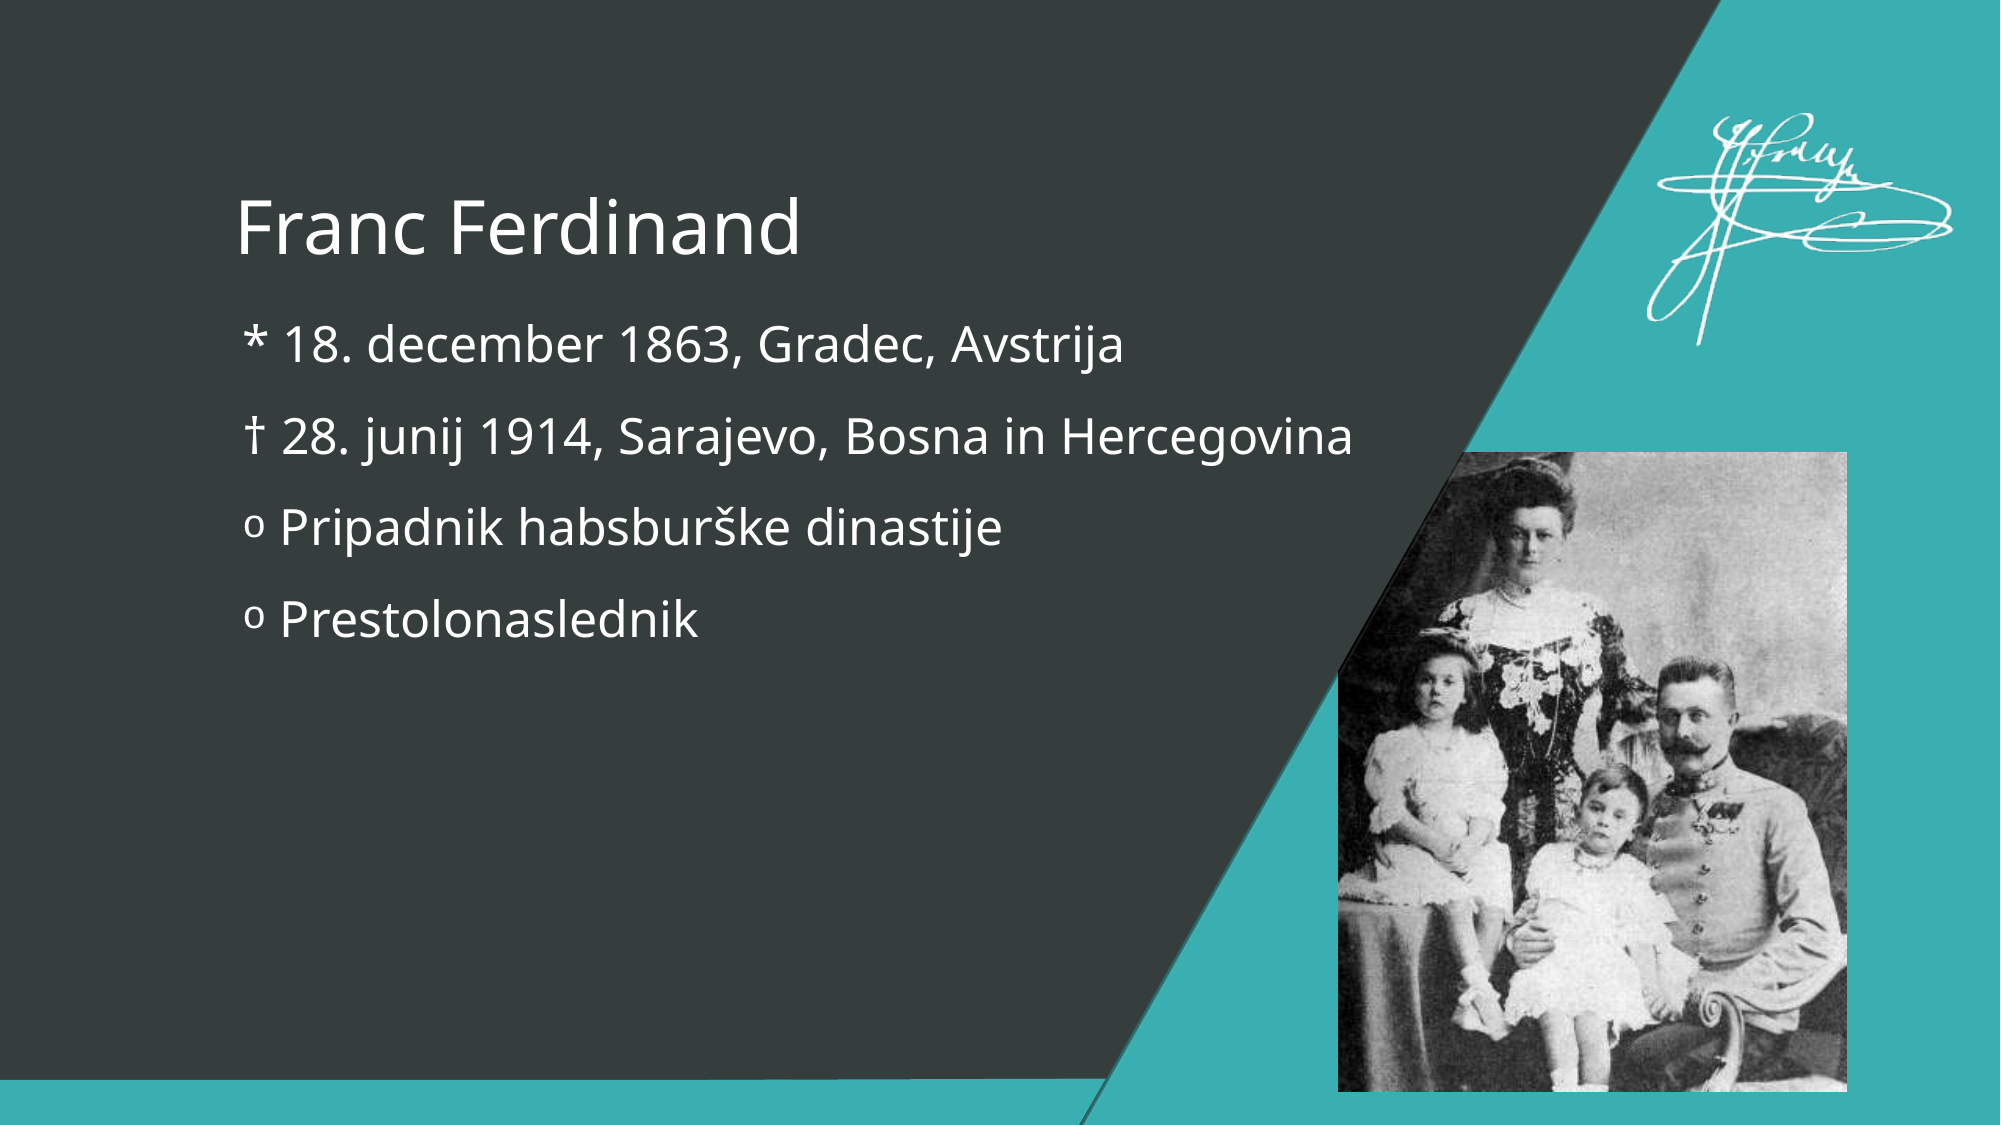

# Franc Ferdinand
* 18. december 1863, Gradec, Avstrija
† 28. junij 1914, Sarajevo, Bosna in Hercegovina
Pripadnik habsburške dinastije
Prestolonaslednik